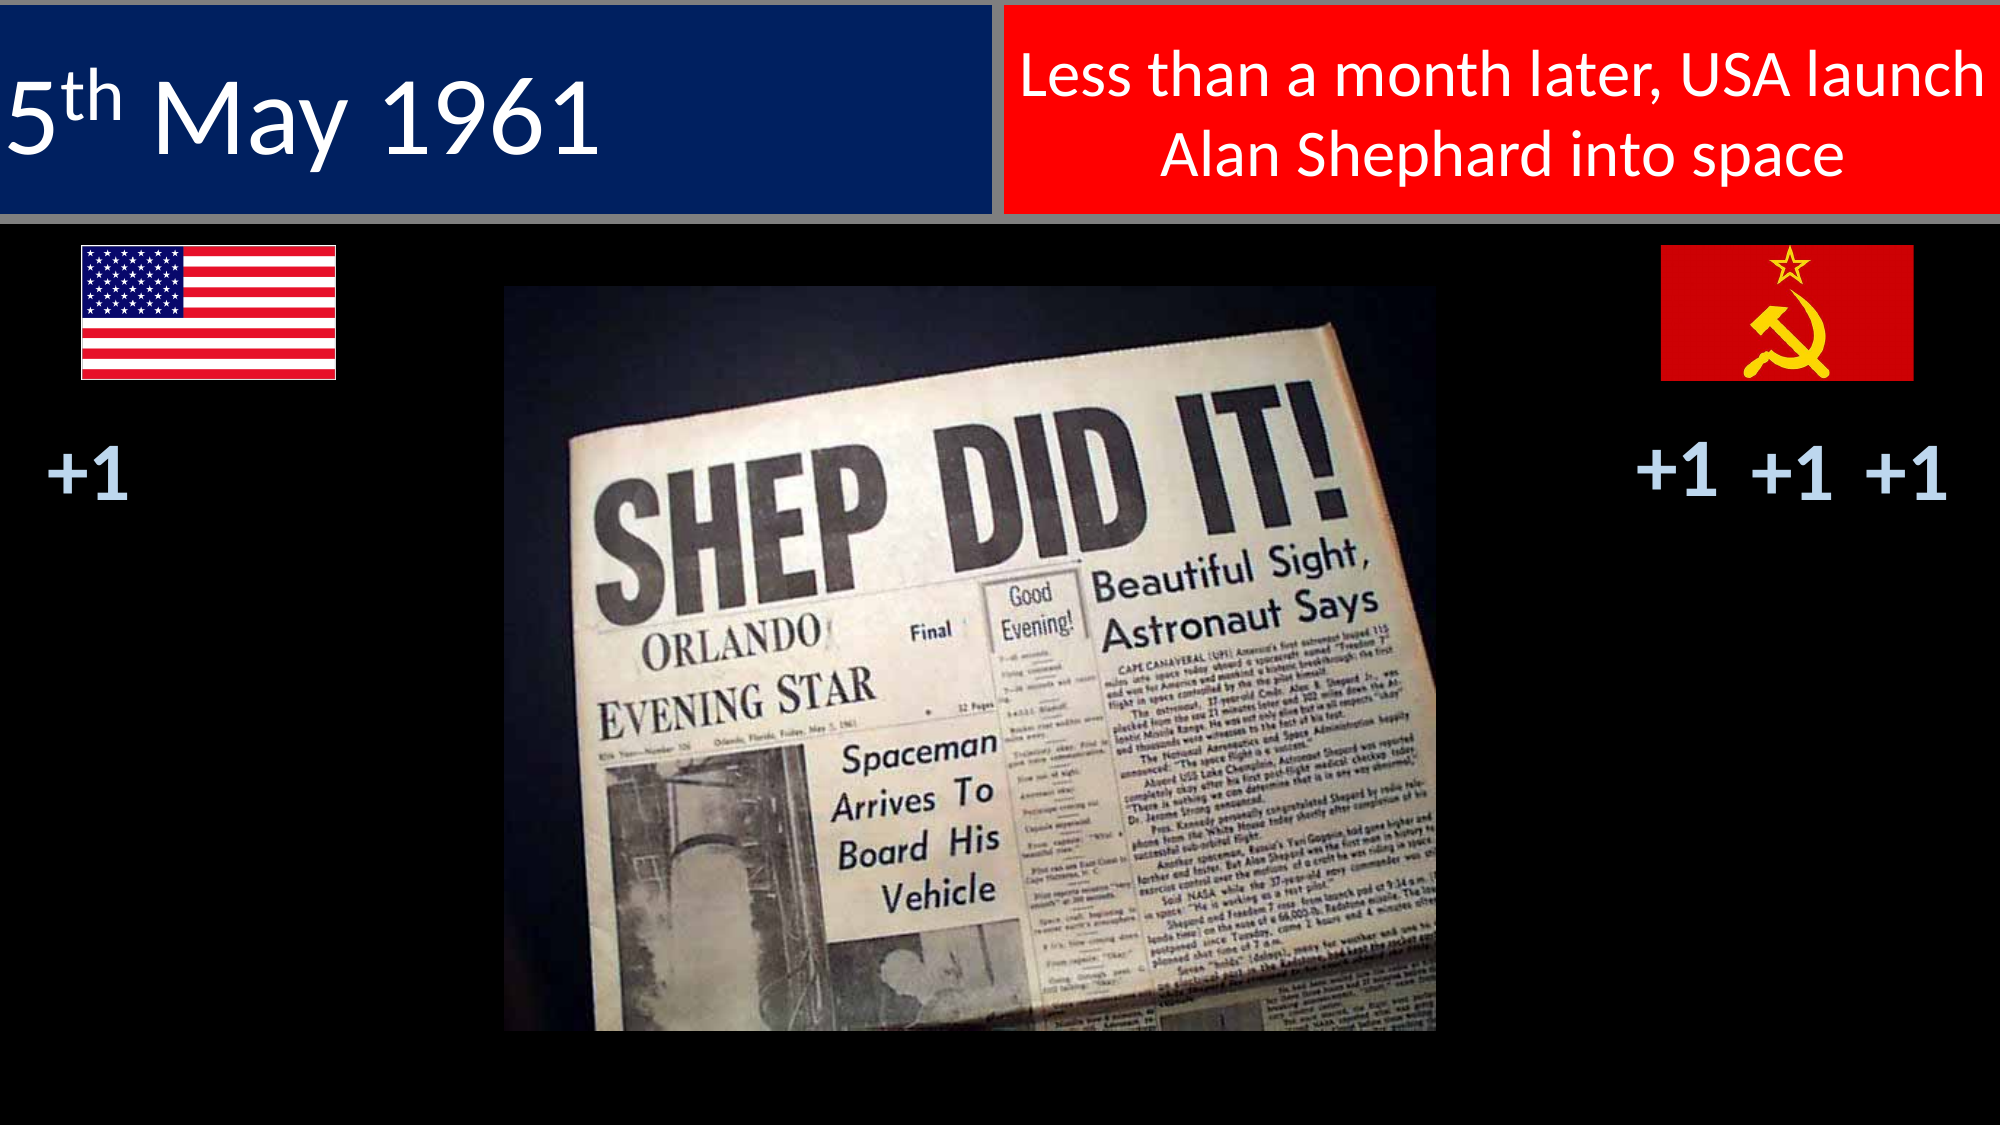

5th May 1961
Less than a month later, USA launch Alan Shephard into space
+1
+1
+1
+1